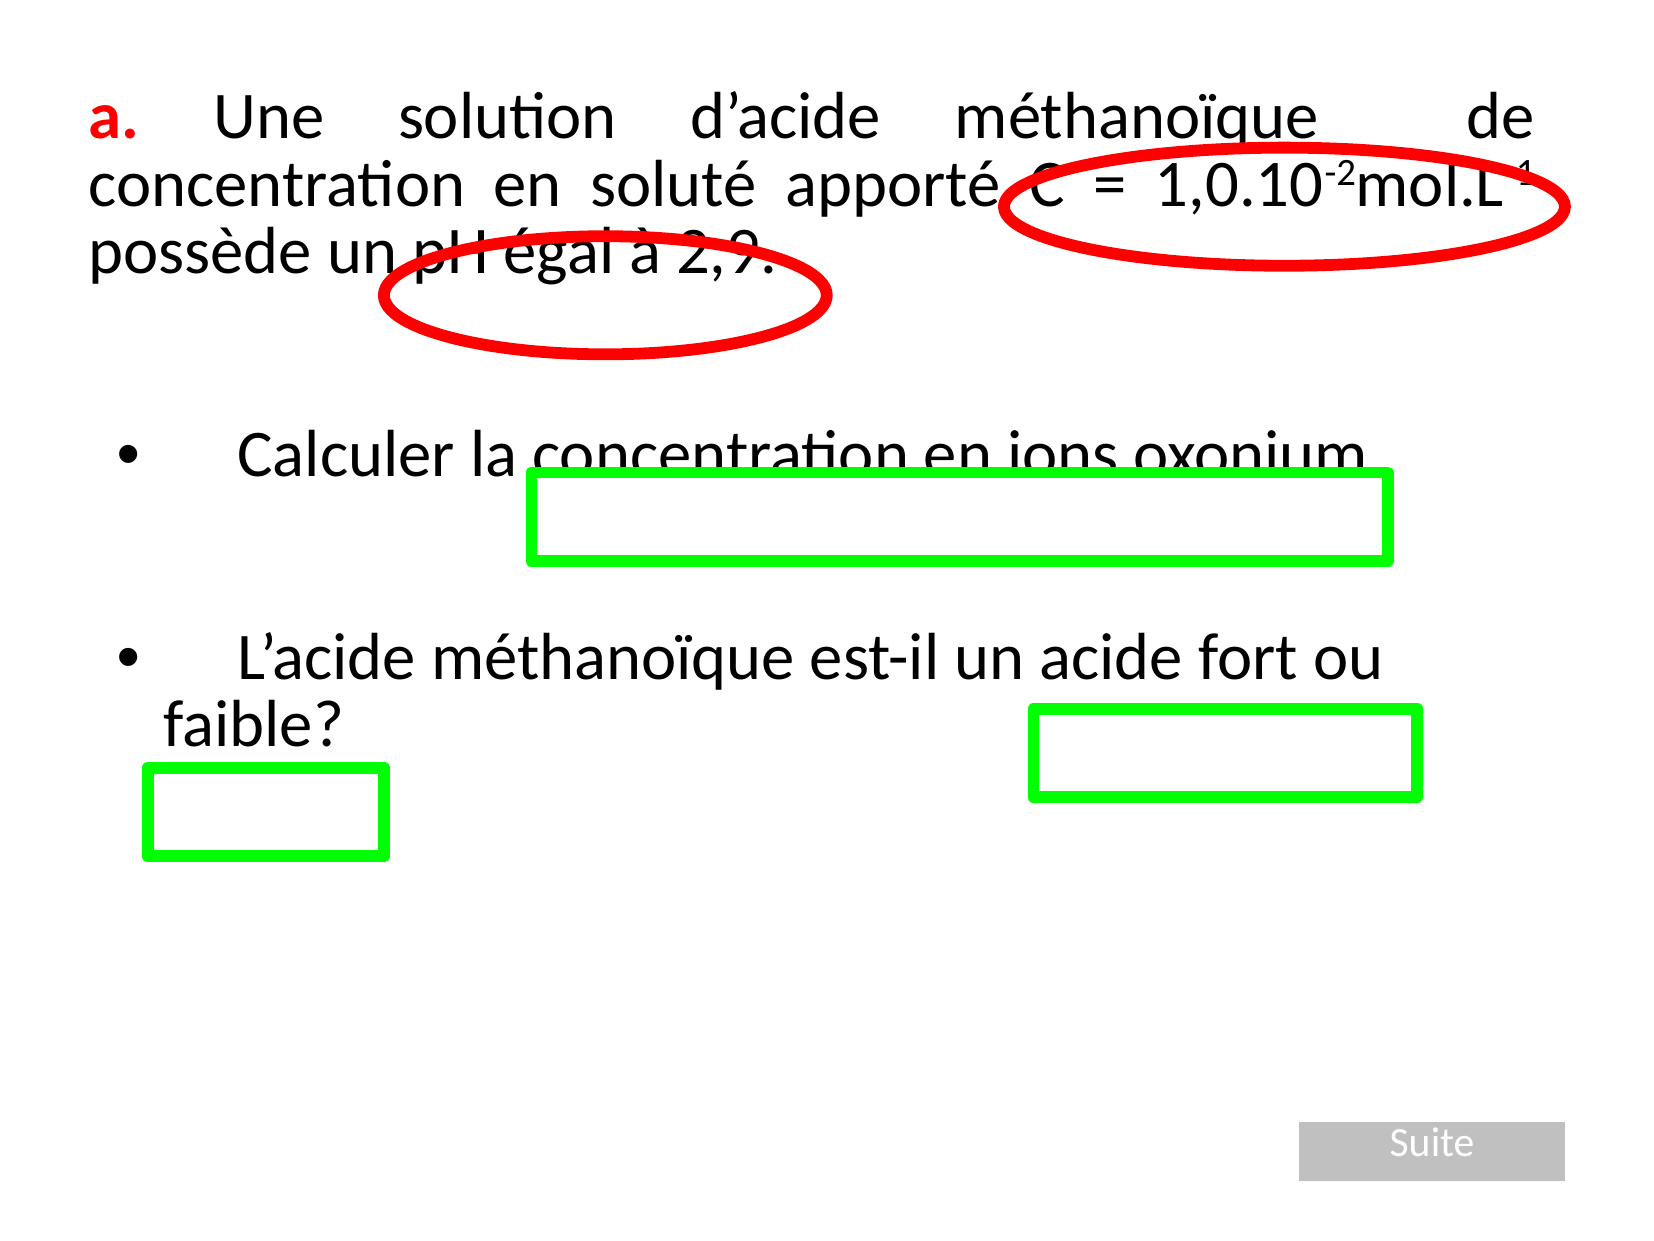

# a. Une solution d’acide méthanoïque de concentration en soluté apporté C = 1,0.10-2mol.L-1 possède un pH égal à 2,9.
•	Calculer la concentration en ions oxonium.
•	L’acide méthanoïque est-il un acide fort ou faible?
Suite